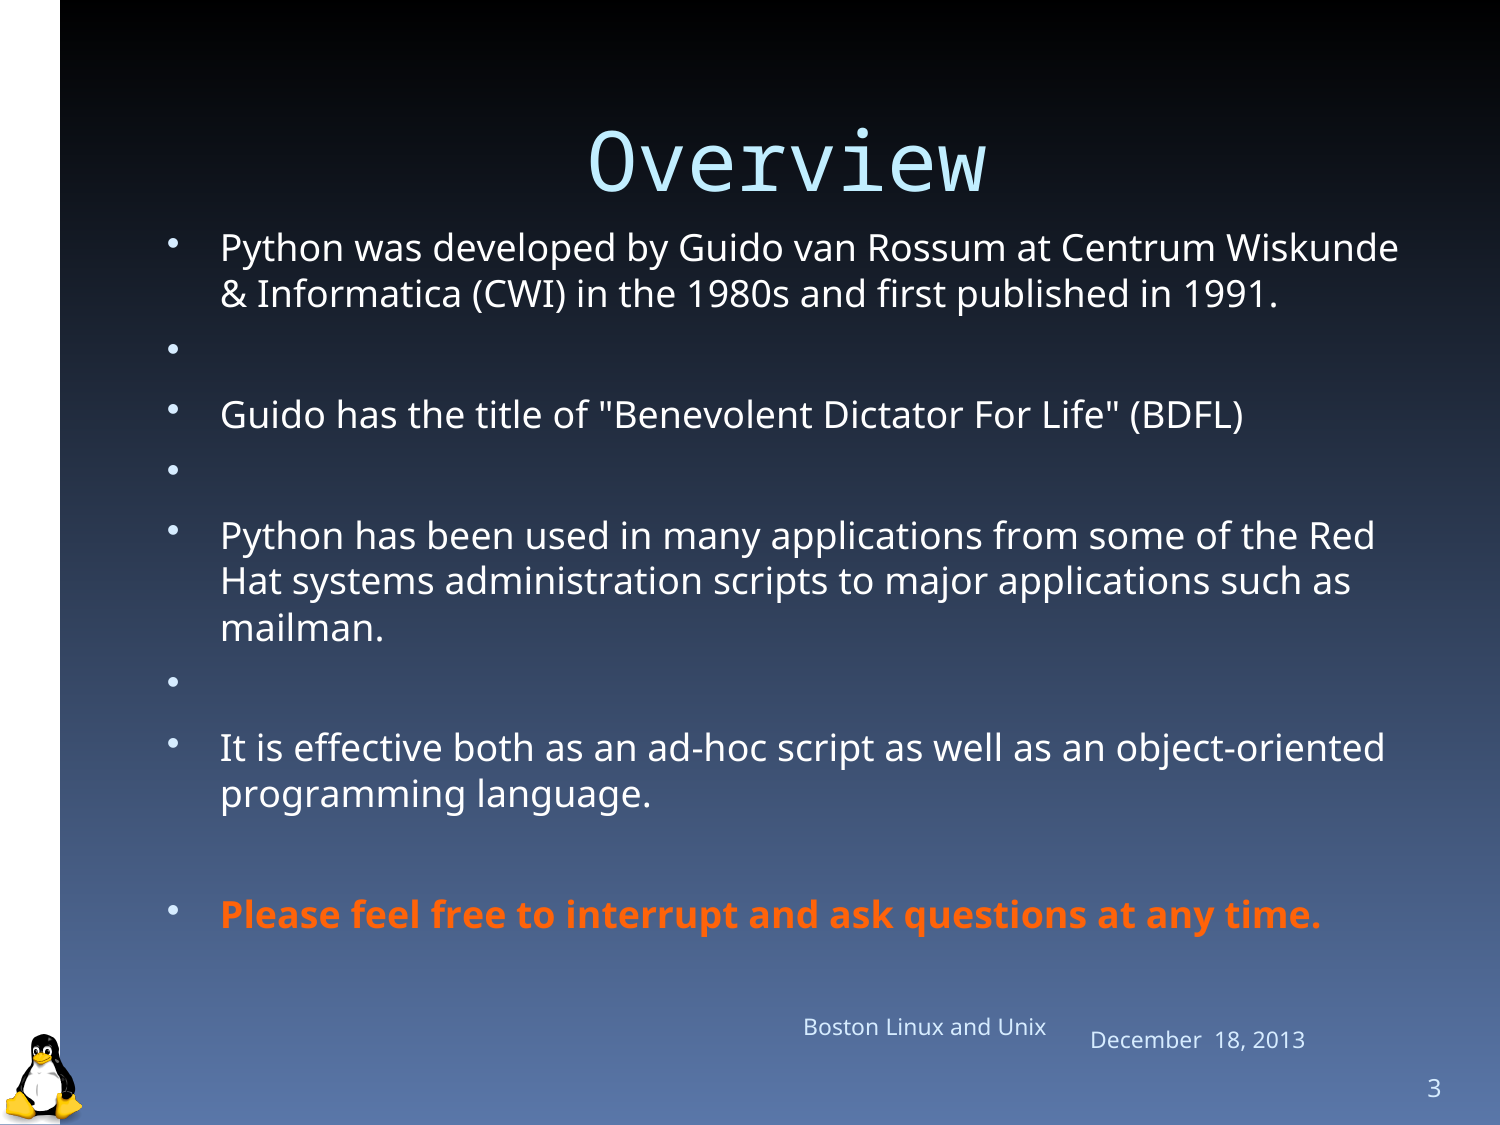

# Overview
Python was developed by Guido van Rossum at Centrum Wiskunde & Informatica (CWI) in the 1980s and first published in 1991.
Guido has the title of "Benevolent Dictator For Life" (BDFL)
Python has been used in many applications from some of the Red Hat systems administration scripts to major applications such as mailman.
It is effective both as an ad-hoc script as well as an object-oriented programming language.
Please feel free to interrupt and ask questions at any time.
December 18, 2013
3